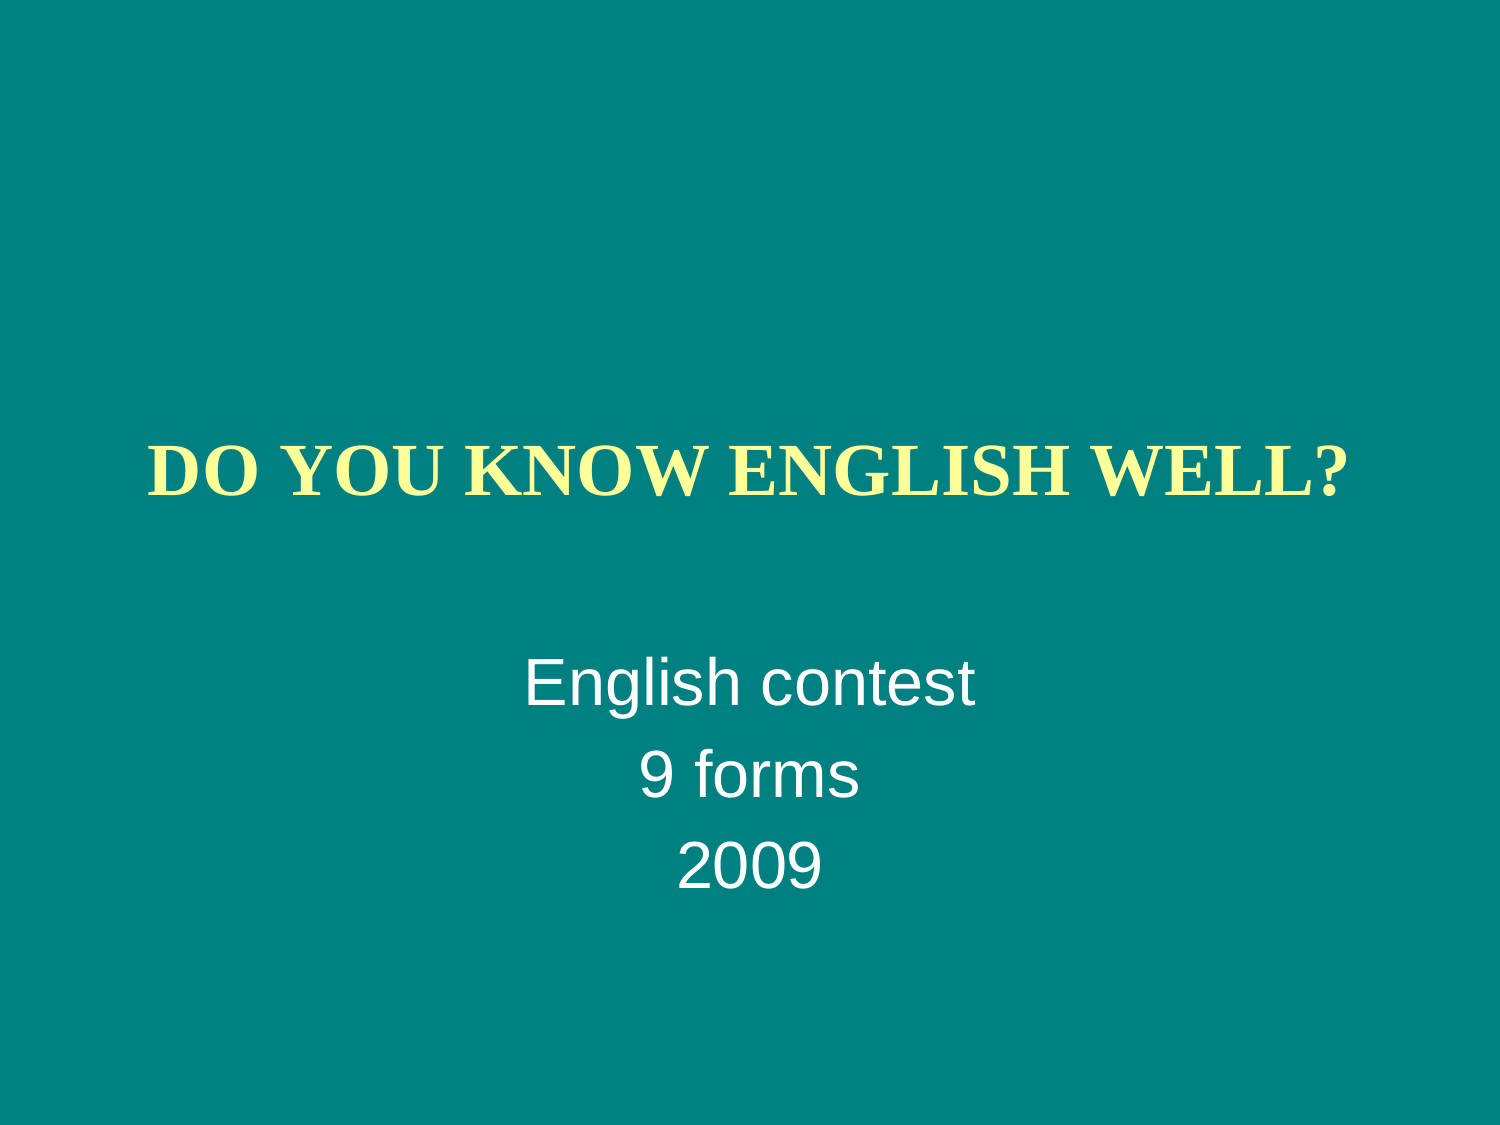

# DO YOU KNOW ENGLISH WELL?
English contest
9 forms
2009